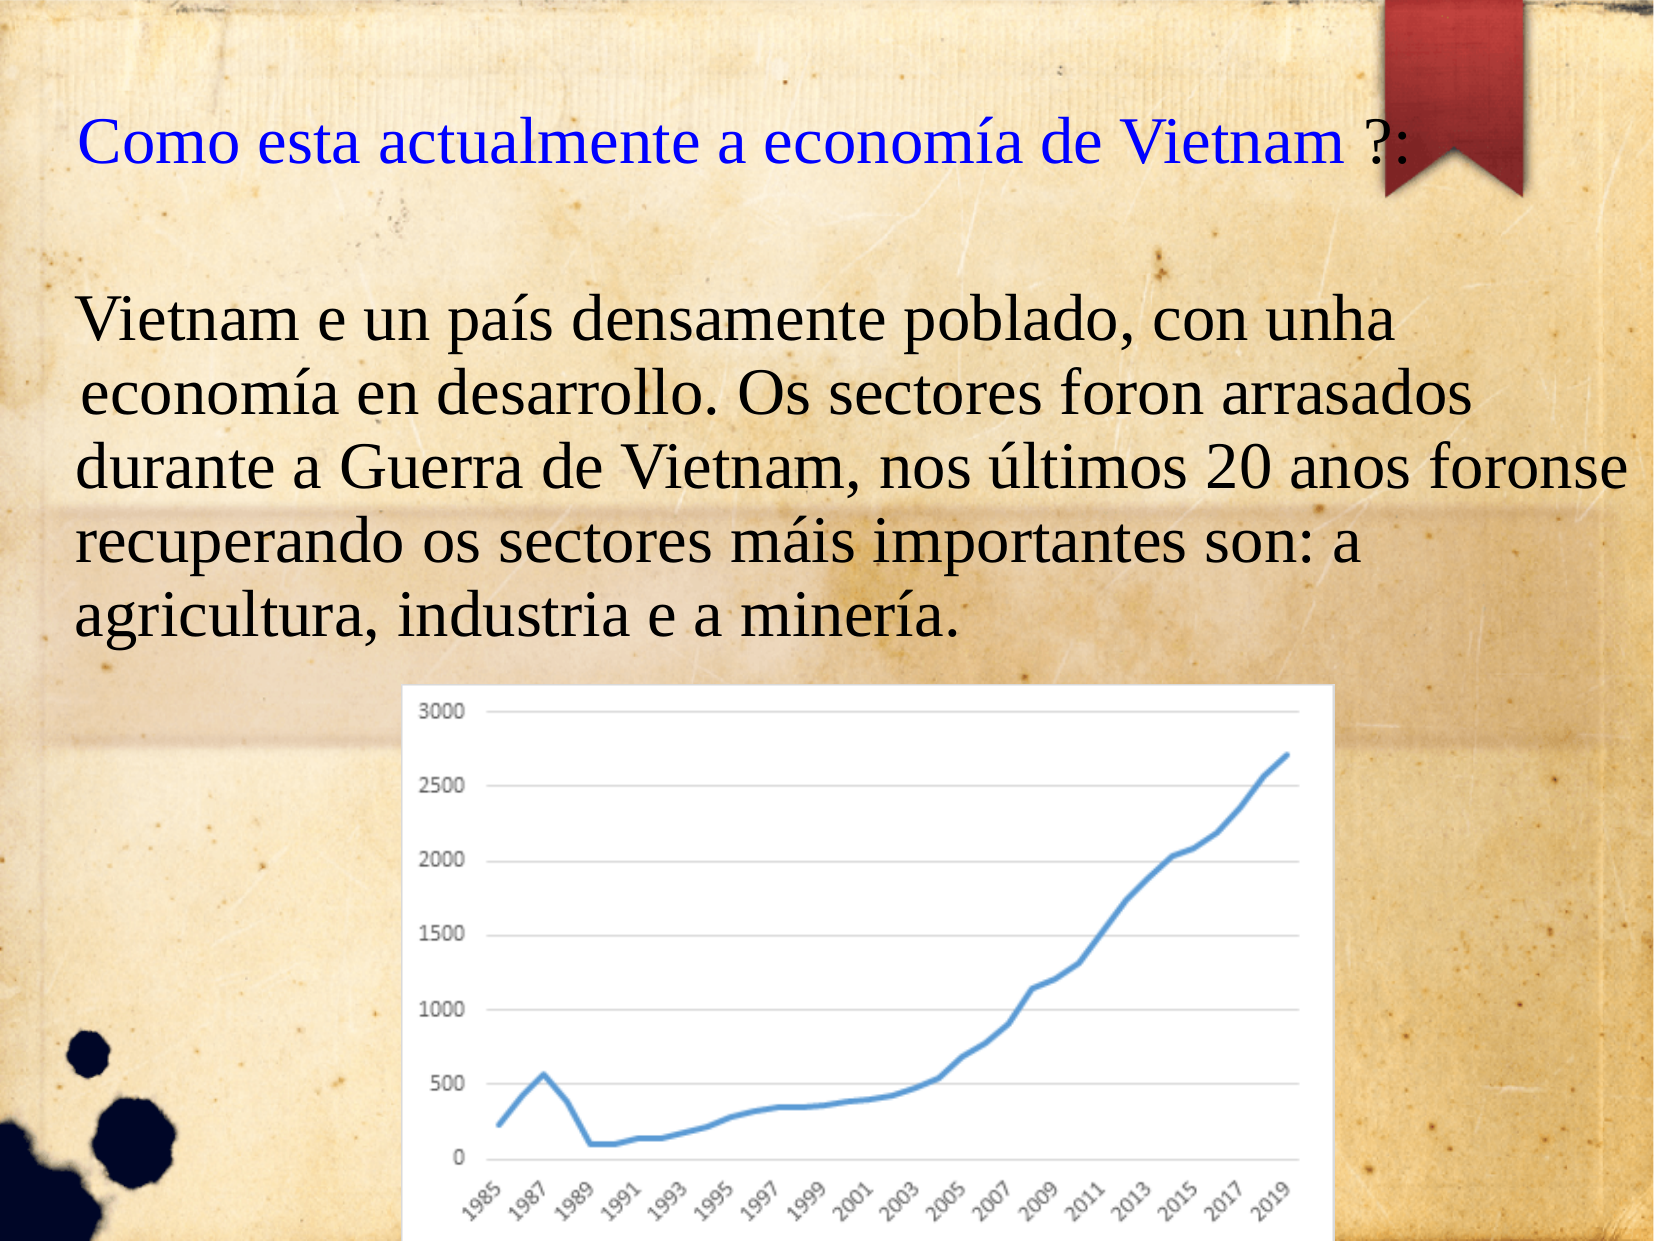

# Como esta actualmente a economía de Vietnam ?:
Vietnam e un país densamente poblado, con unha economía en desarrollo. Os sectores foron arrasados durante a Guerra de Vietnam, nos últimos 20 anos foronse recuperando os sectores máis importantes son: a agricultura, industria e a minería.